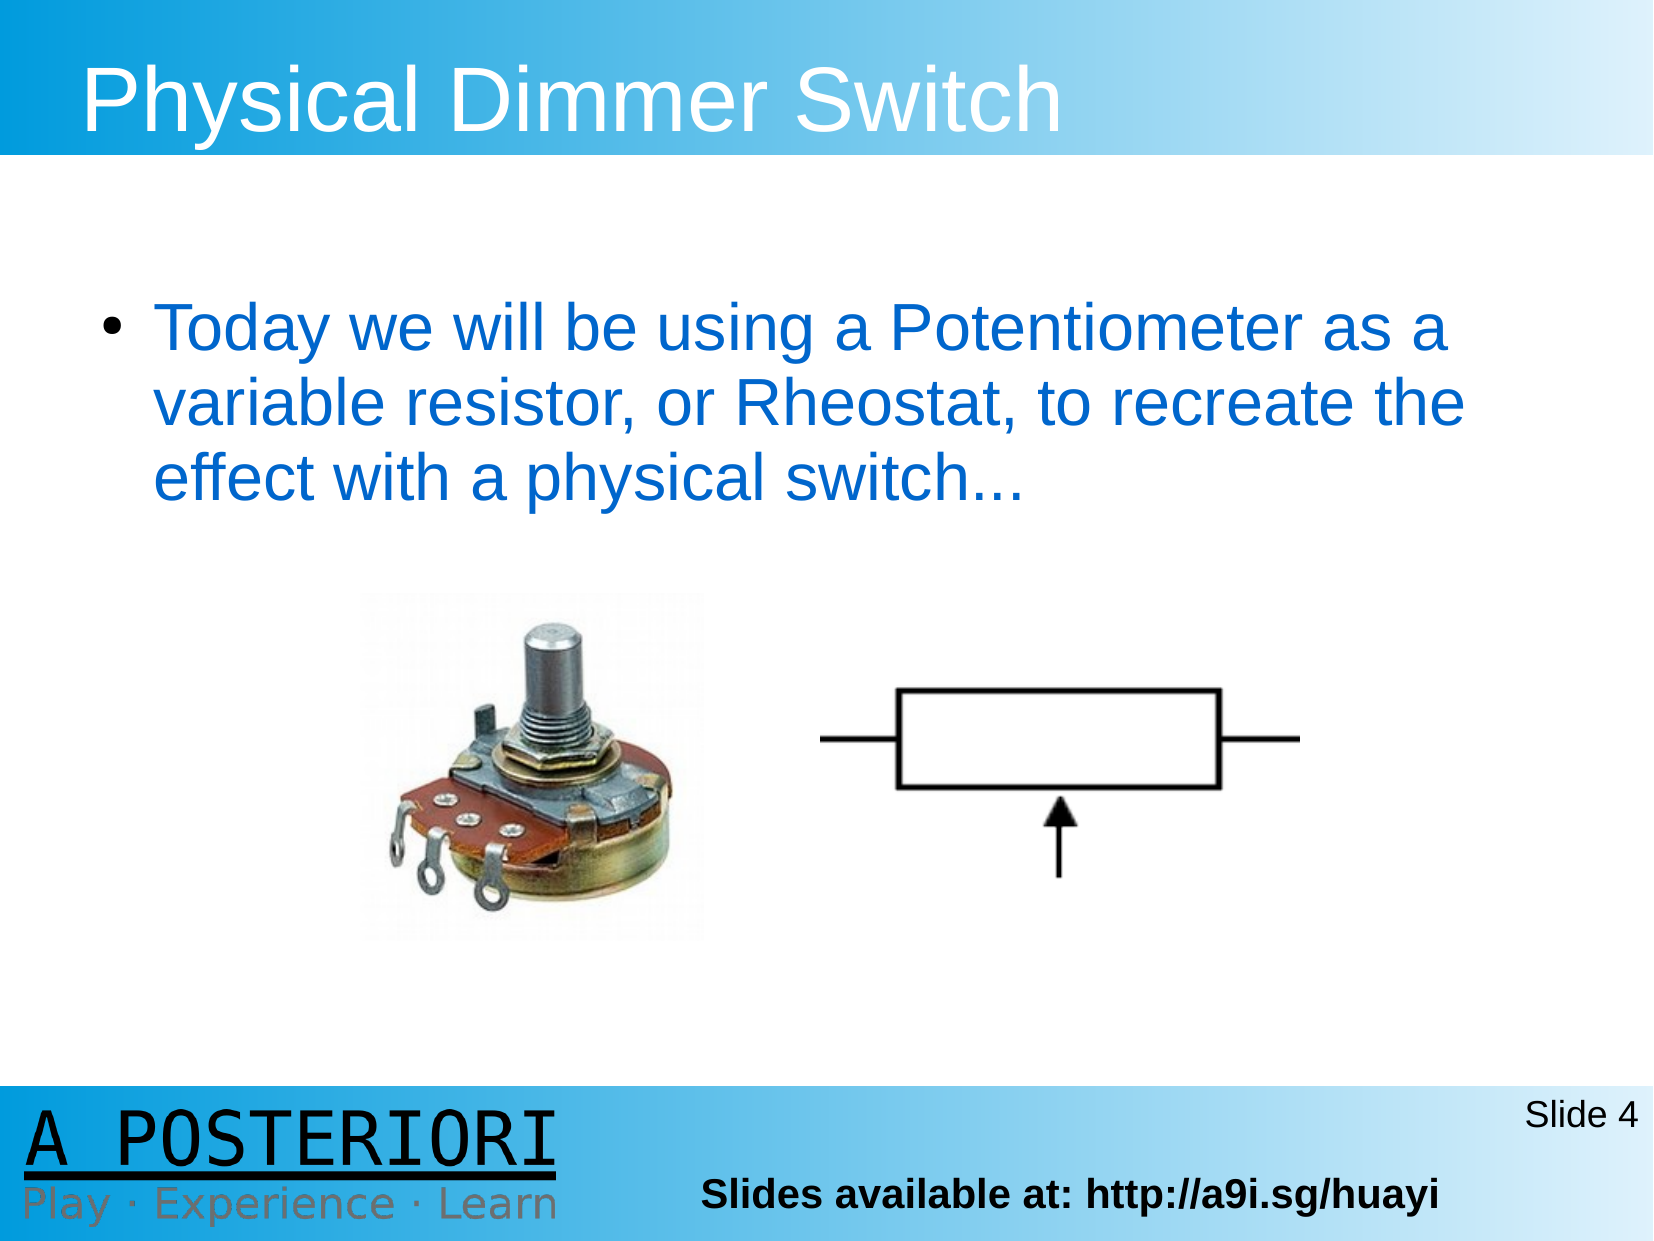

Physical Dimmer Switch
# Today we will be using a Potentiometer as a variable resistor, or Rheostat, to recreate the effect with a physical switch...